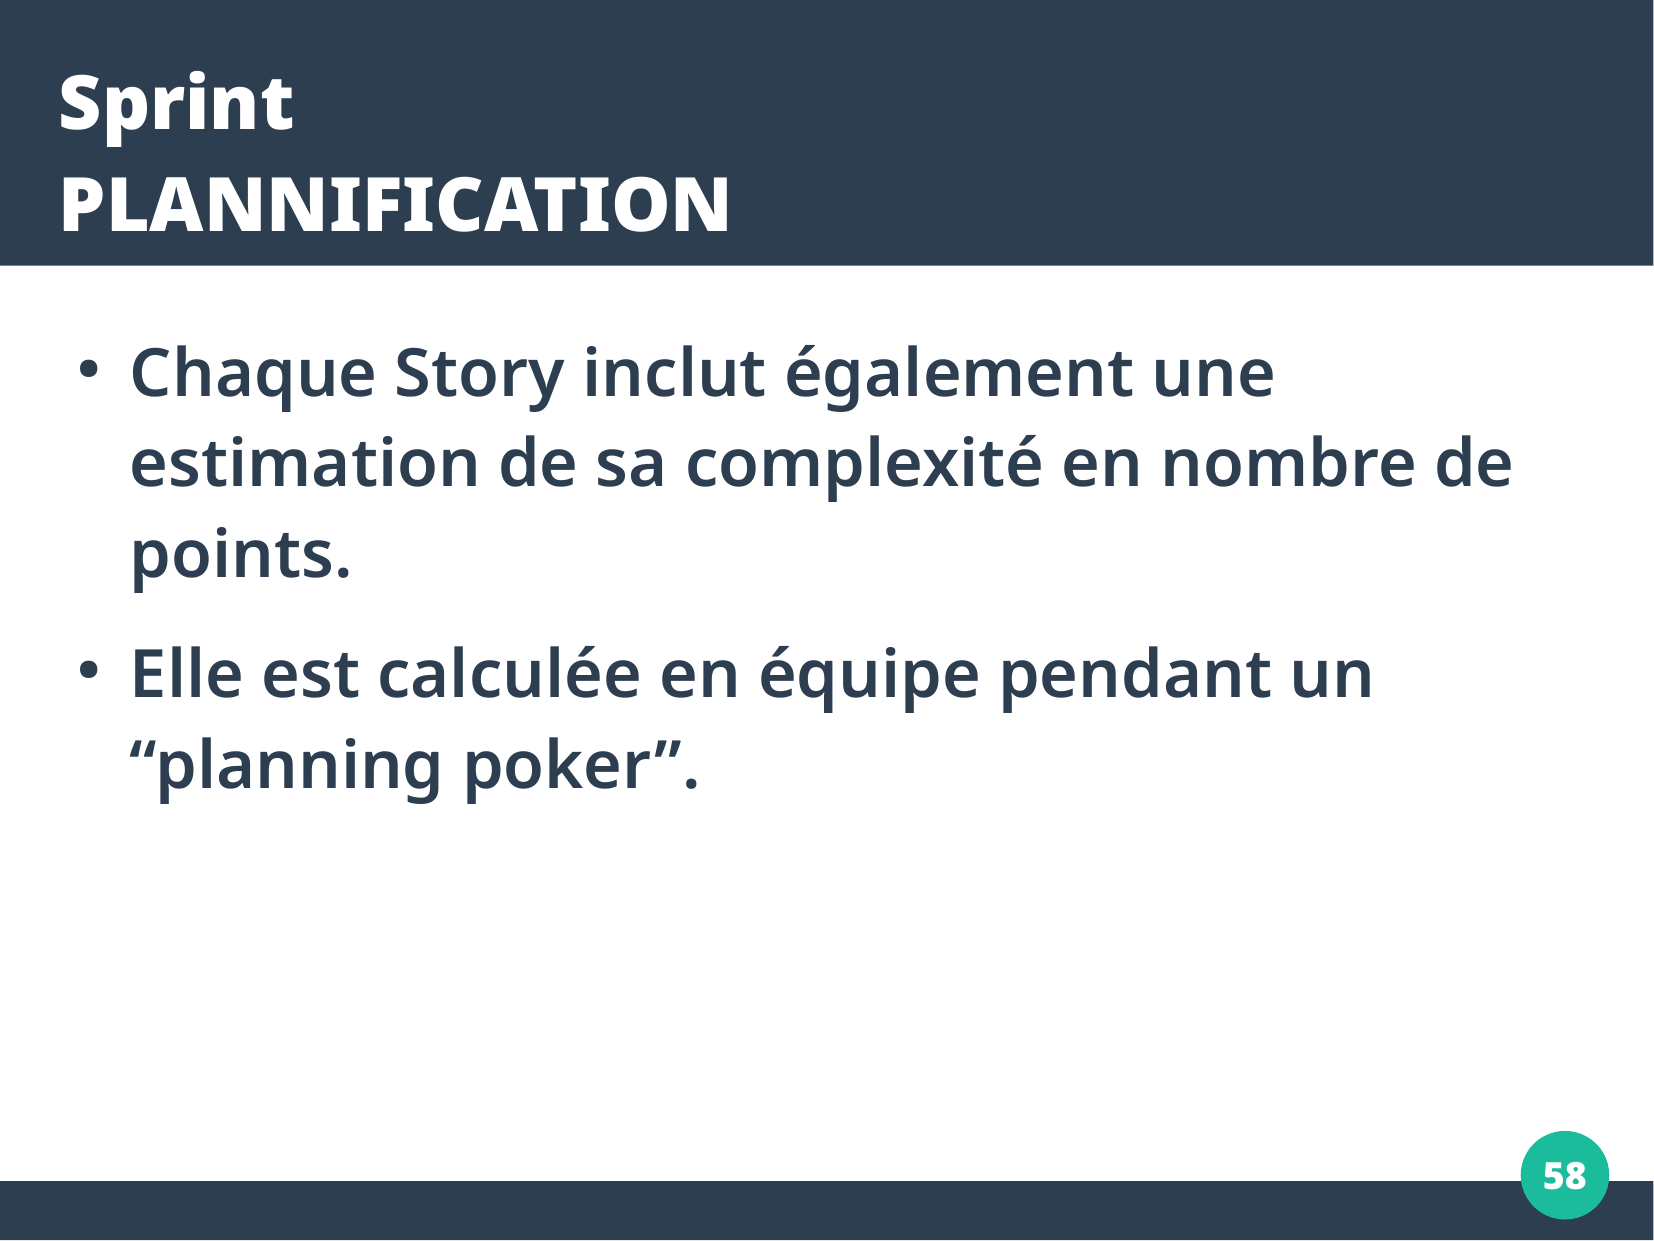

# Sprint PLANNIFICATION
Chaque Story inclut également une estimation de sa complexité en nombre de points.
Elle est calculée en équipe pendant un “planning poker”.
58